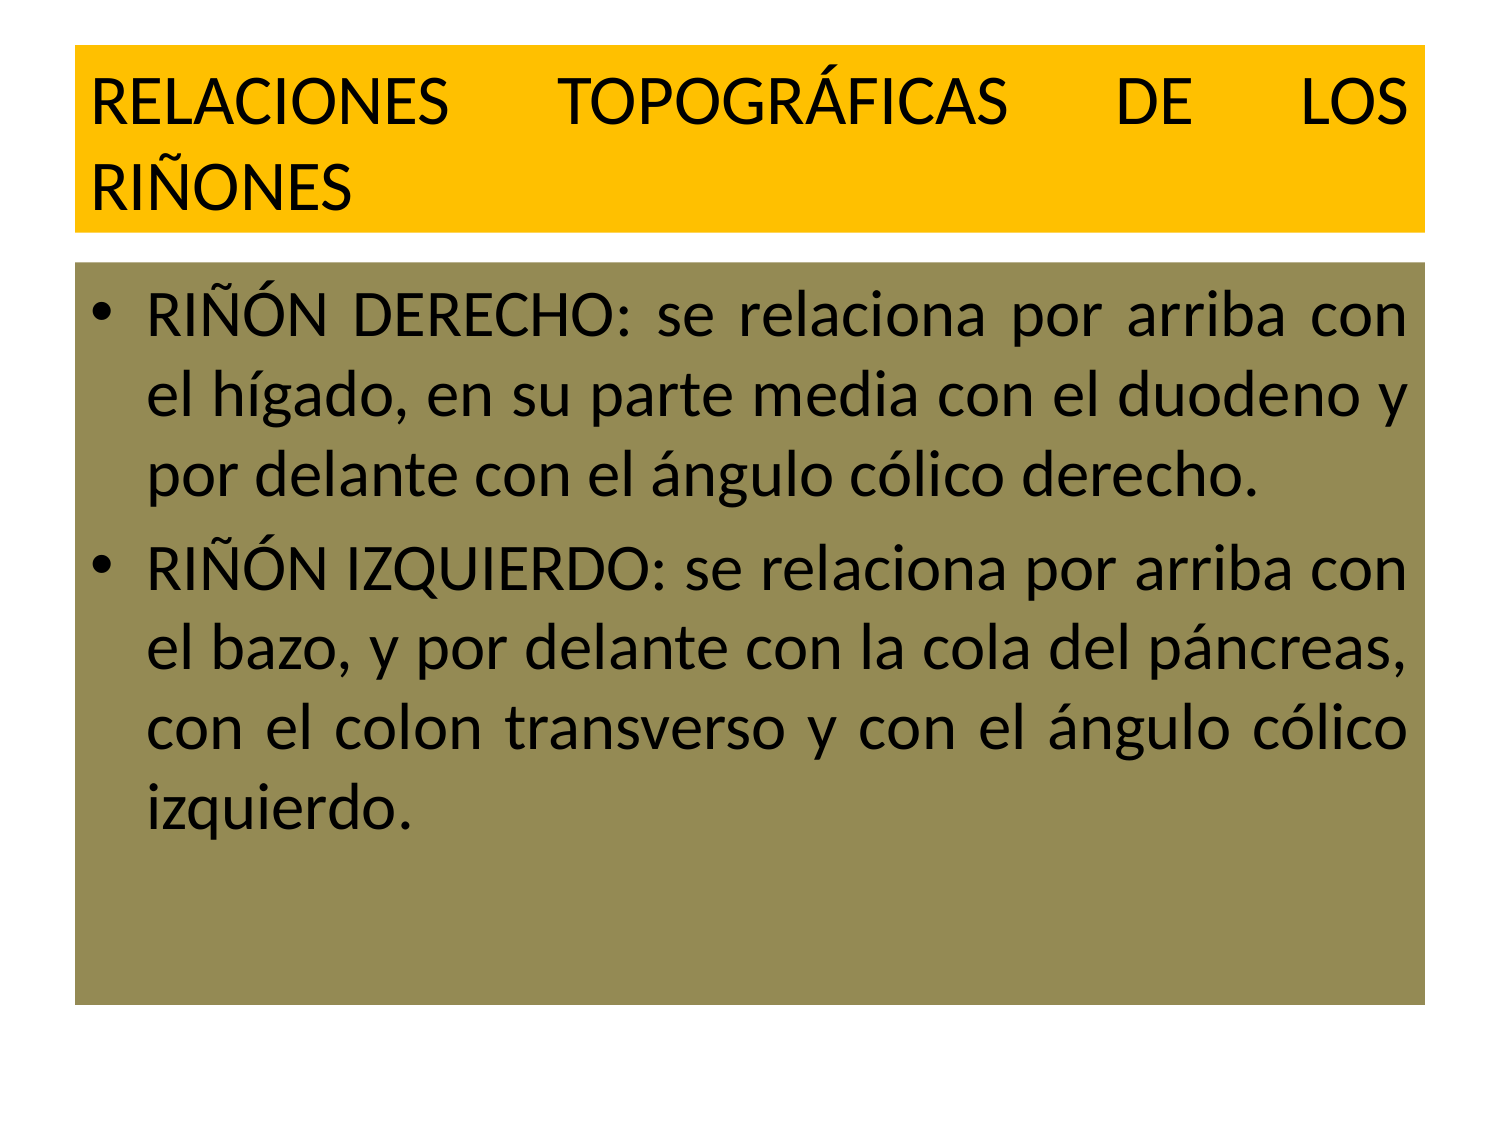

# RELACIONES TOPOGRÁFICAS DE LOS RIÑONES
RIÑÓN DERECHO: se relaciona por arriba con el hígado, en su parte media con el duodeno y por delante con el ángulo cólico derecho.
RIÑÓN IZQUIERDO: se relaciona por arriba con el bazo, y por delante con la cola del páncreas, con el colon transverso y con el ángulo cólico izquierdo.